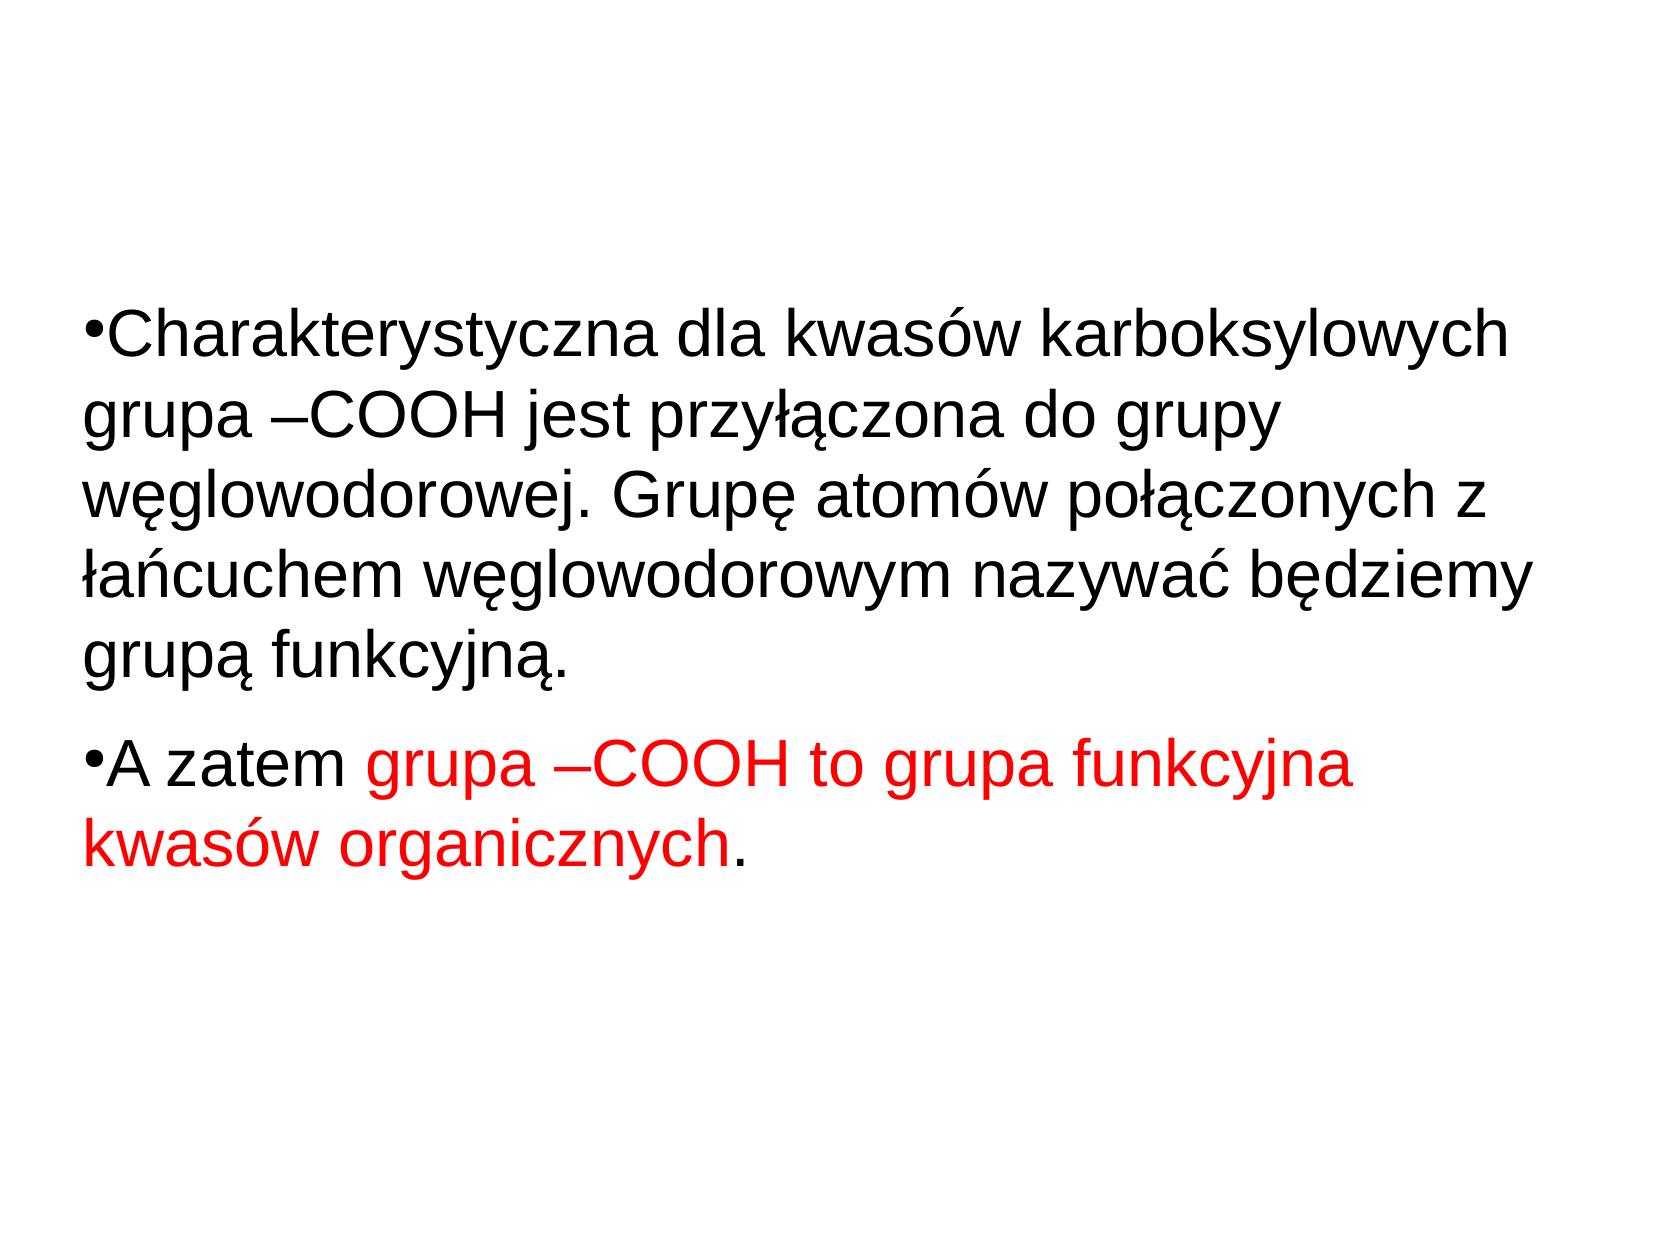

#
Charakterystyczna dla kwasów karboksylowych grupa –COOH jest przyłączona do grupy węglowodorowej. Grupę atomów połączonych z łańcuchem węglowodorowym nazywać będziemy grupą funkcyjną.
A zatem grupa –COOH to grupa funkcyjna kwasów organicznych.